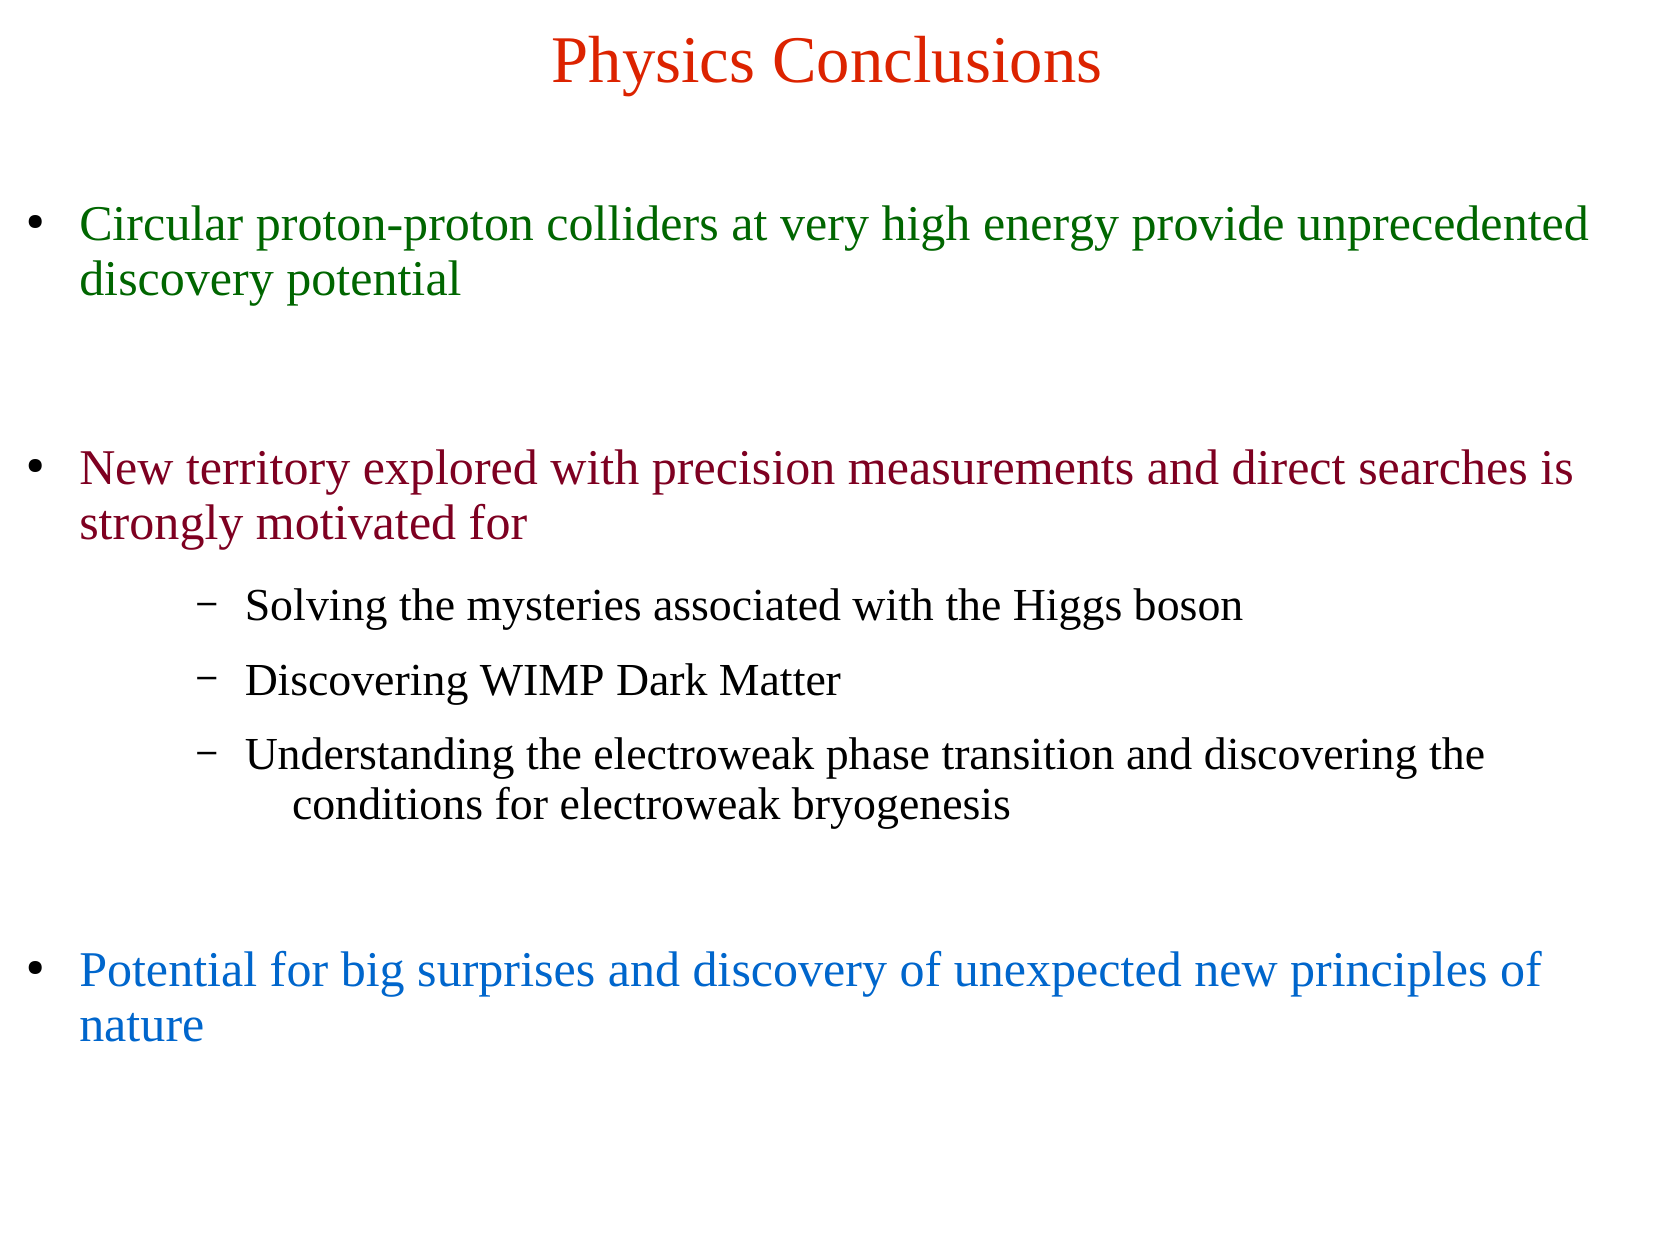

# Physics Conclusions
Circular proton-proton colliders at very high energy provide unprecedented discovery potential
New territory explored with precision measurements and direct searches is strongly motivated for
Solving the mysteries associated with the Higgs boson
Discovering WIMP Dark Matter
Understanding the electroweak phase transition and discovering the conditions for electroweak bryogenesis
Potential for big surprises and discovery of unexpected new principles of nature